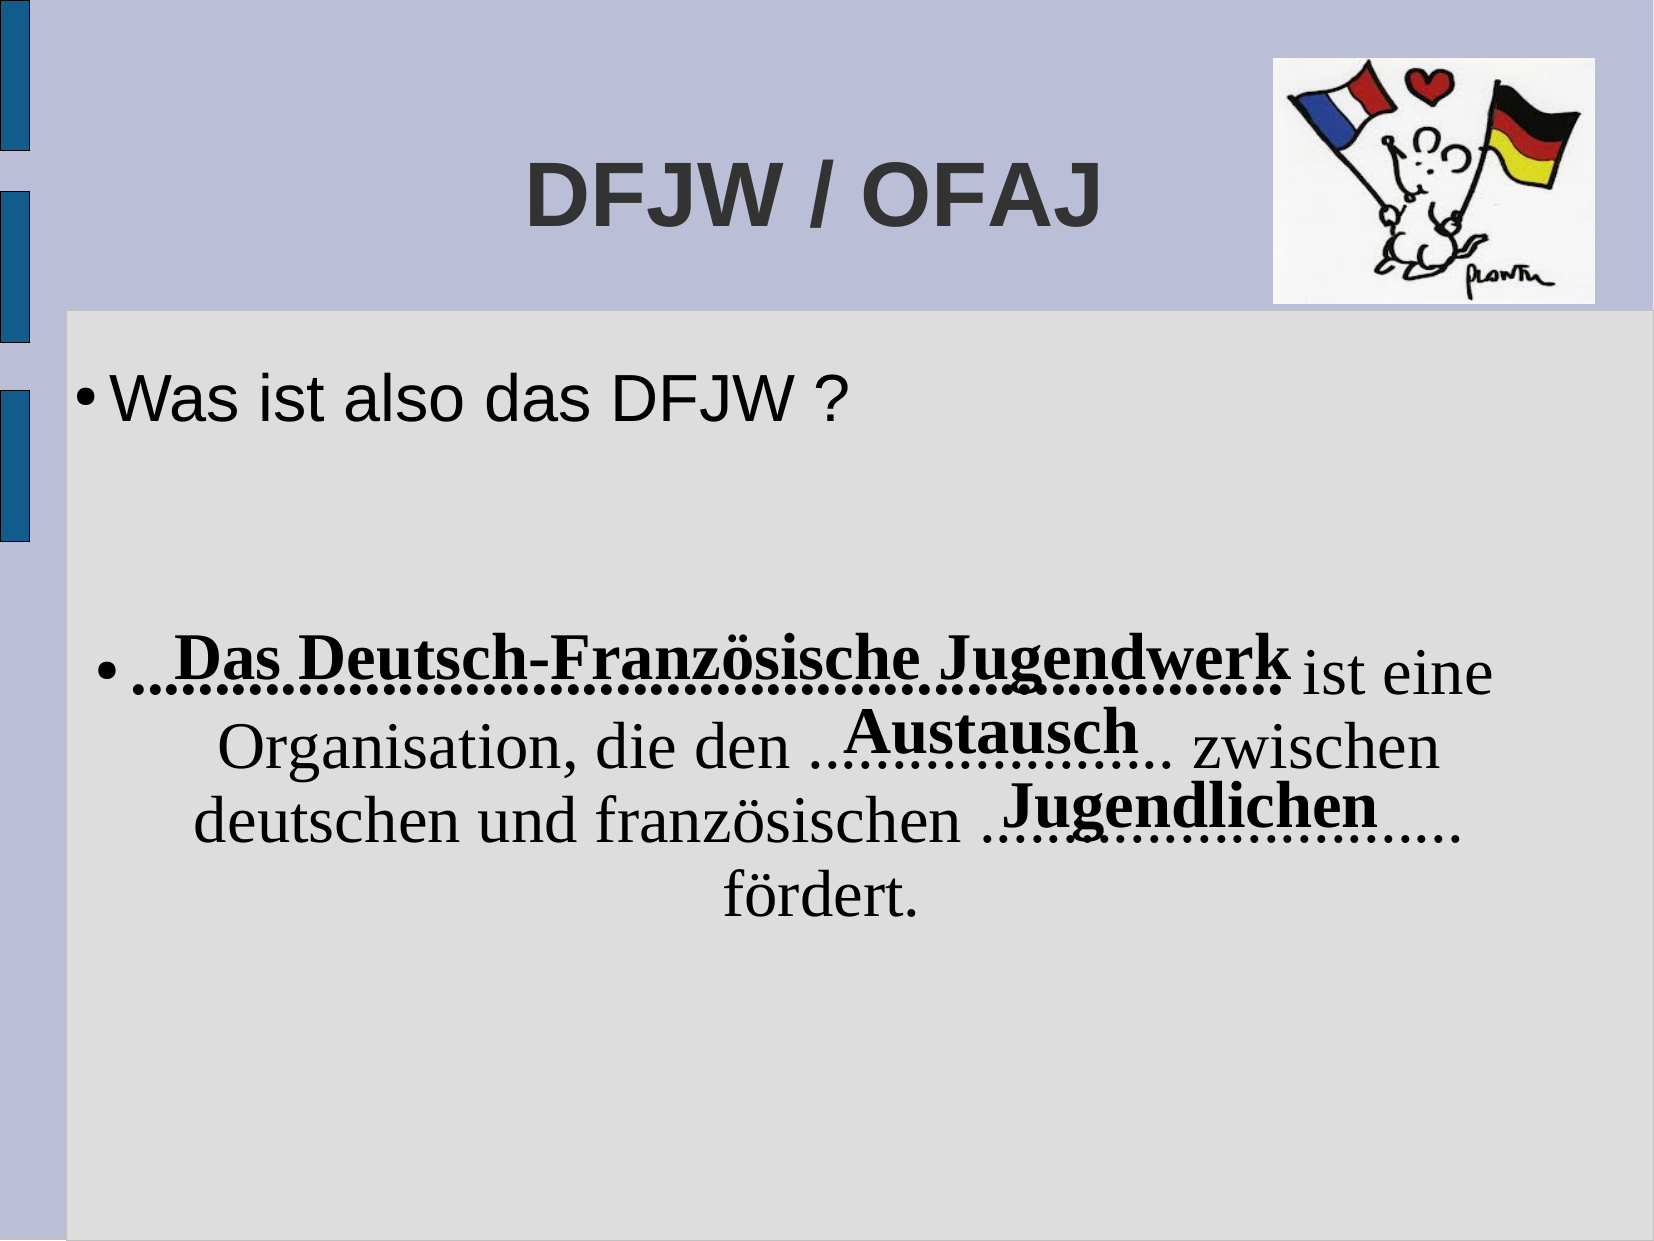

# DFJW / OFAJ
Was ist also das DFJW ?
..................................................................... ist eine Organisation, die den ...................... zwischen deutschen und französischen ............................. fördert.
Das Deutsch-Französische Jugendwerk
Austausch
Jugendlichen